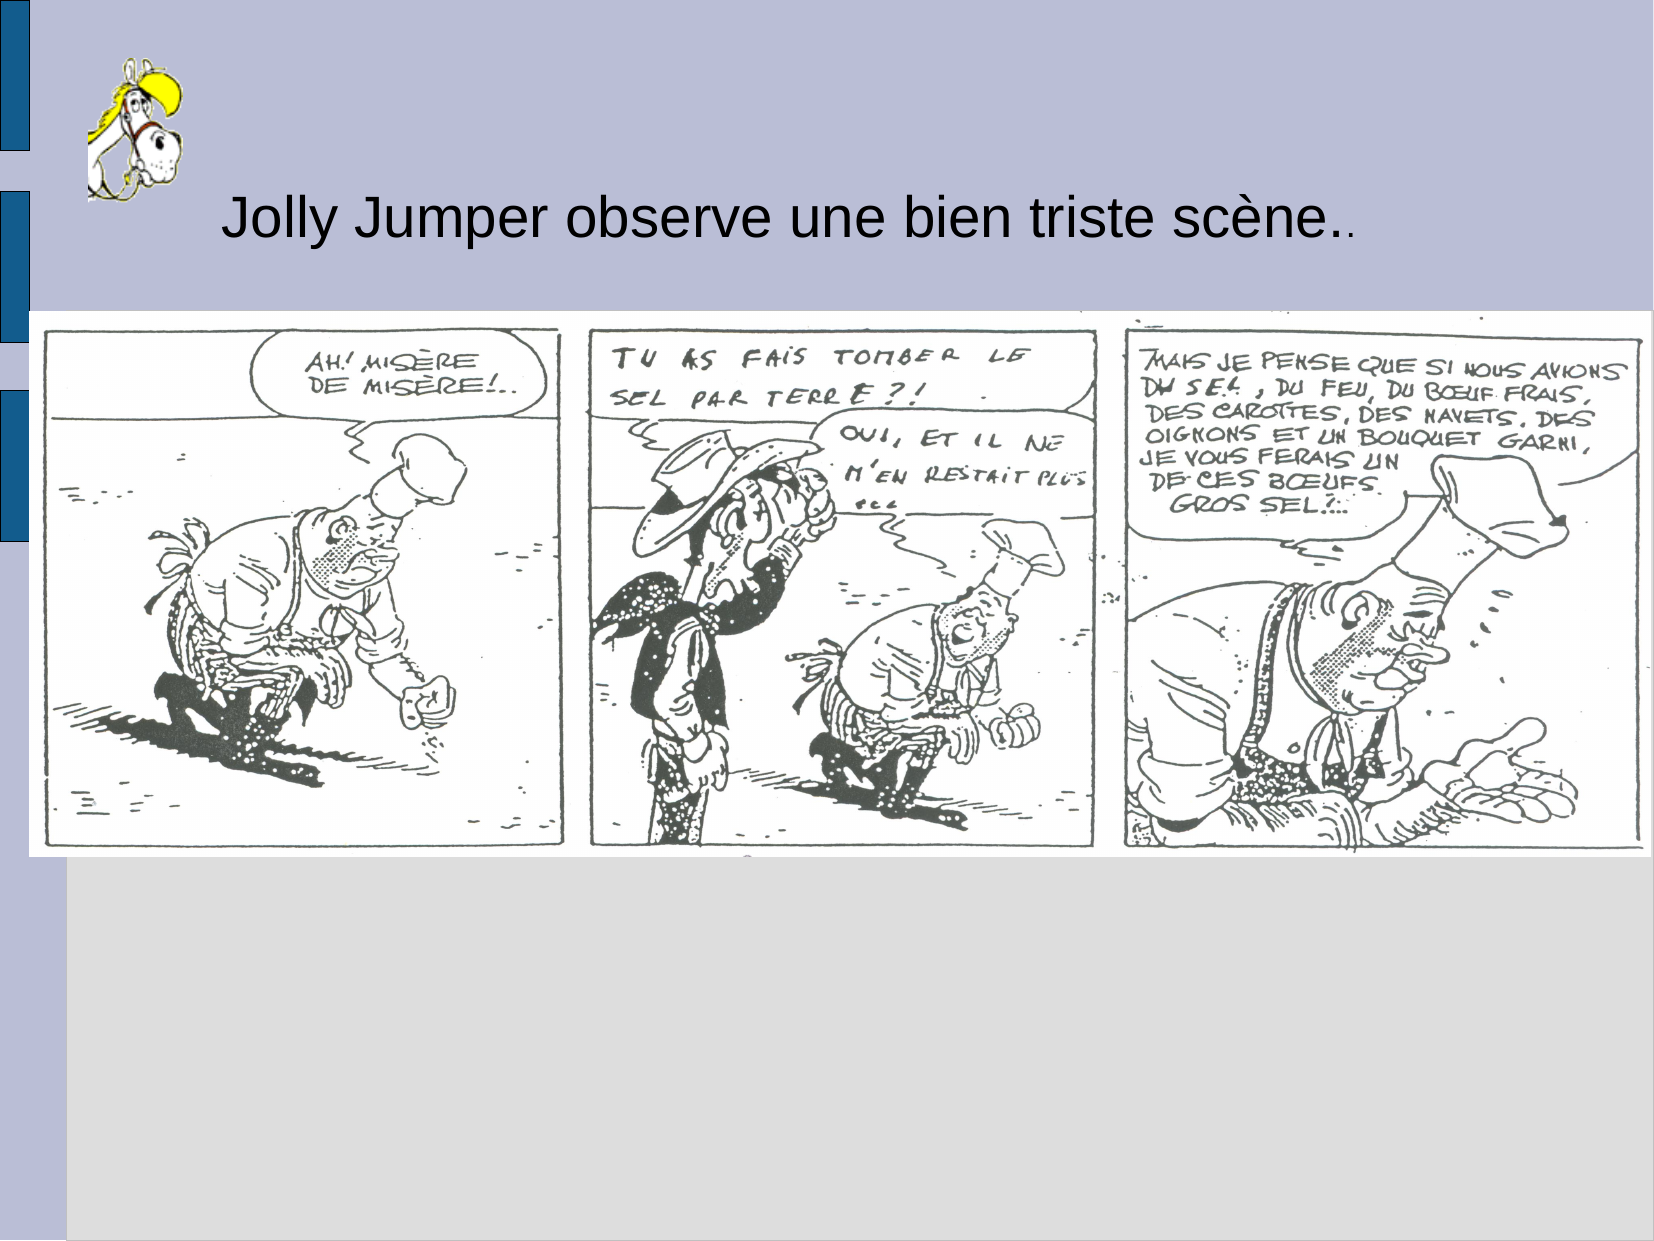

Jolly Jumper observe une bien triste scène..